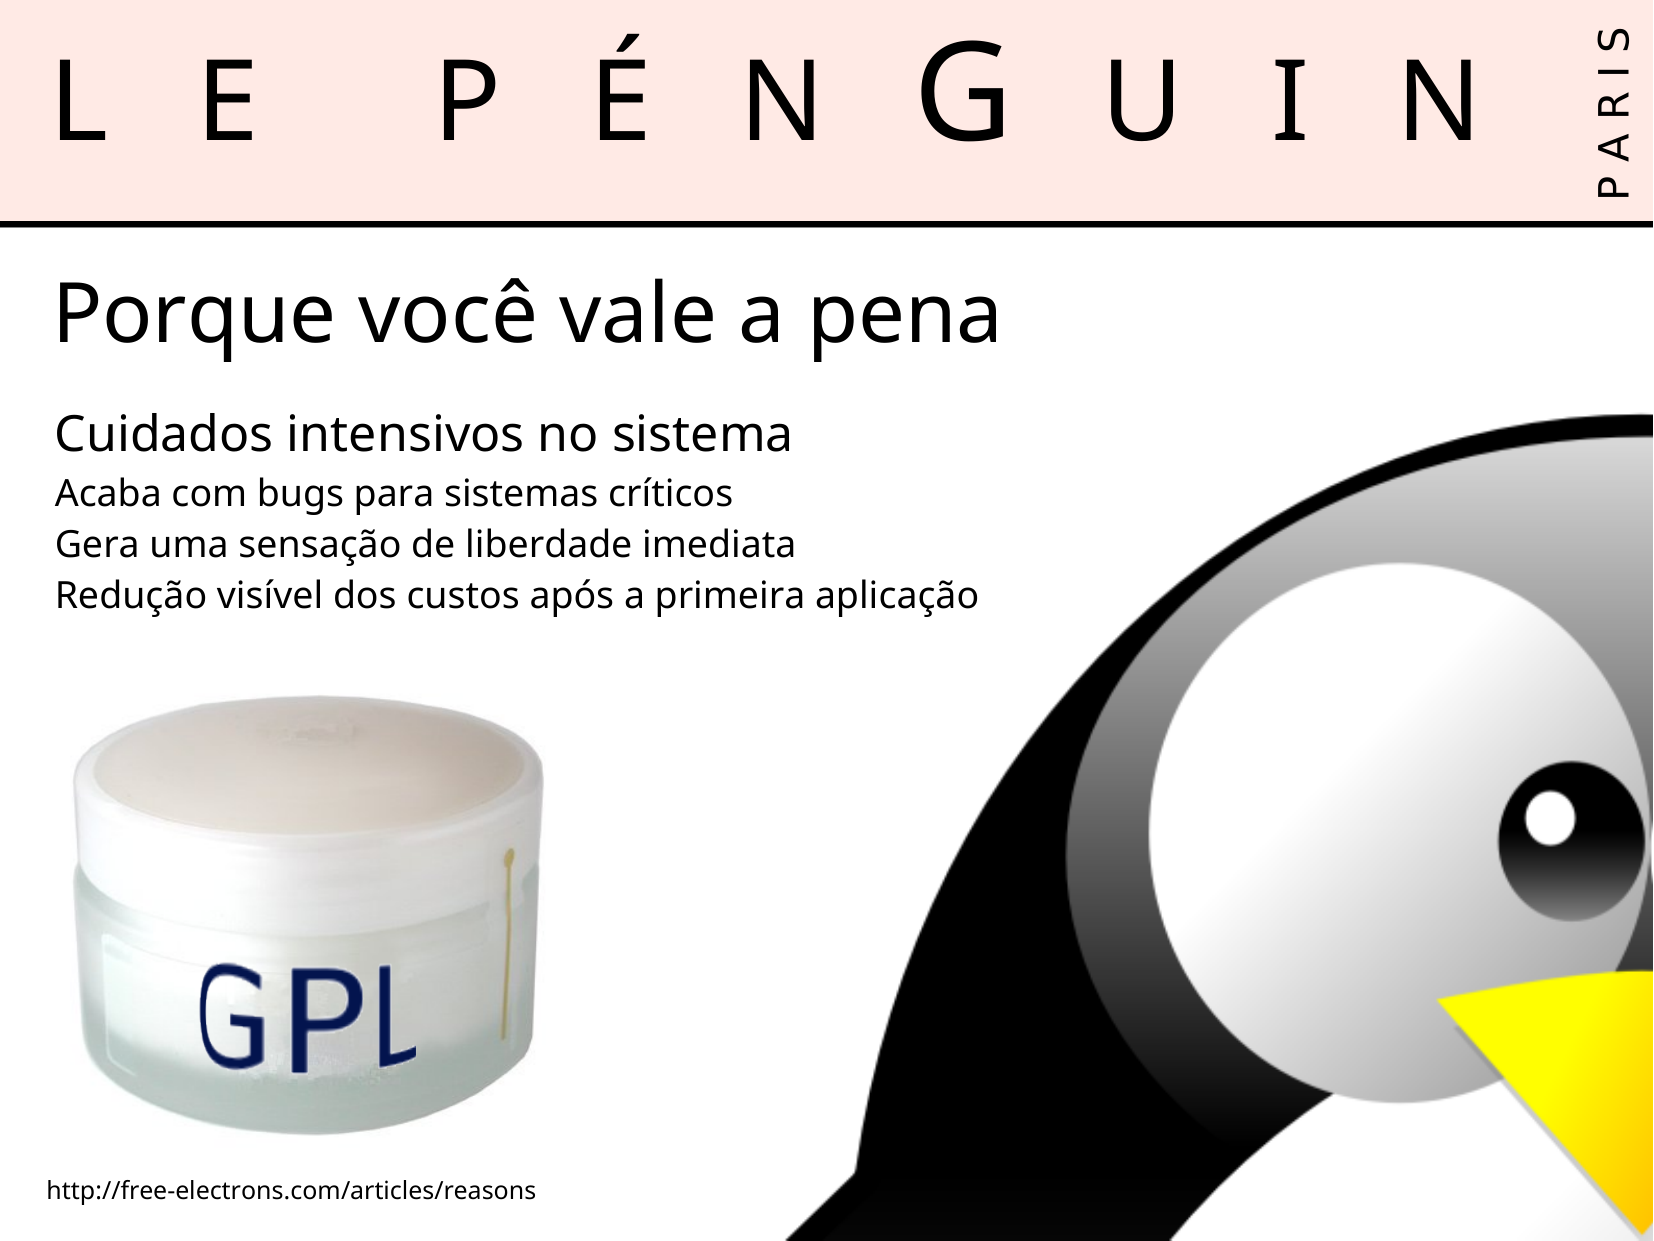

# L E P É N G U I N
P A R I S
Porque você vale a pena
Cuidados intensivos no sistema
Acaba com bugs para sistemas críticos
Gera uma sensação de liberdade imediata
Redução visível dos custos após a primeira aplicação
http://free-electrons.com/articles/reasons